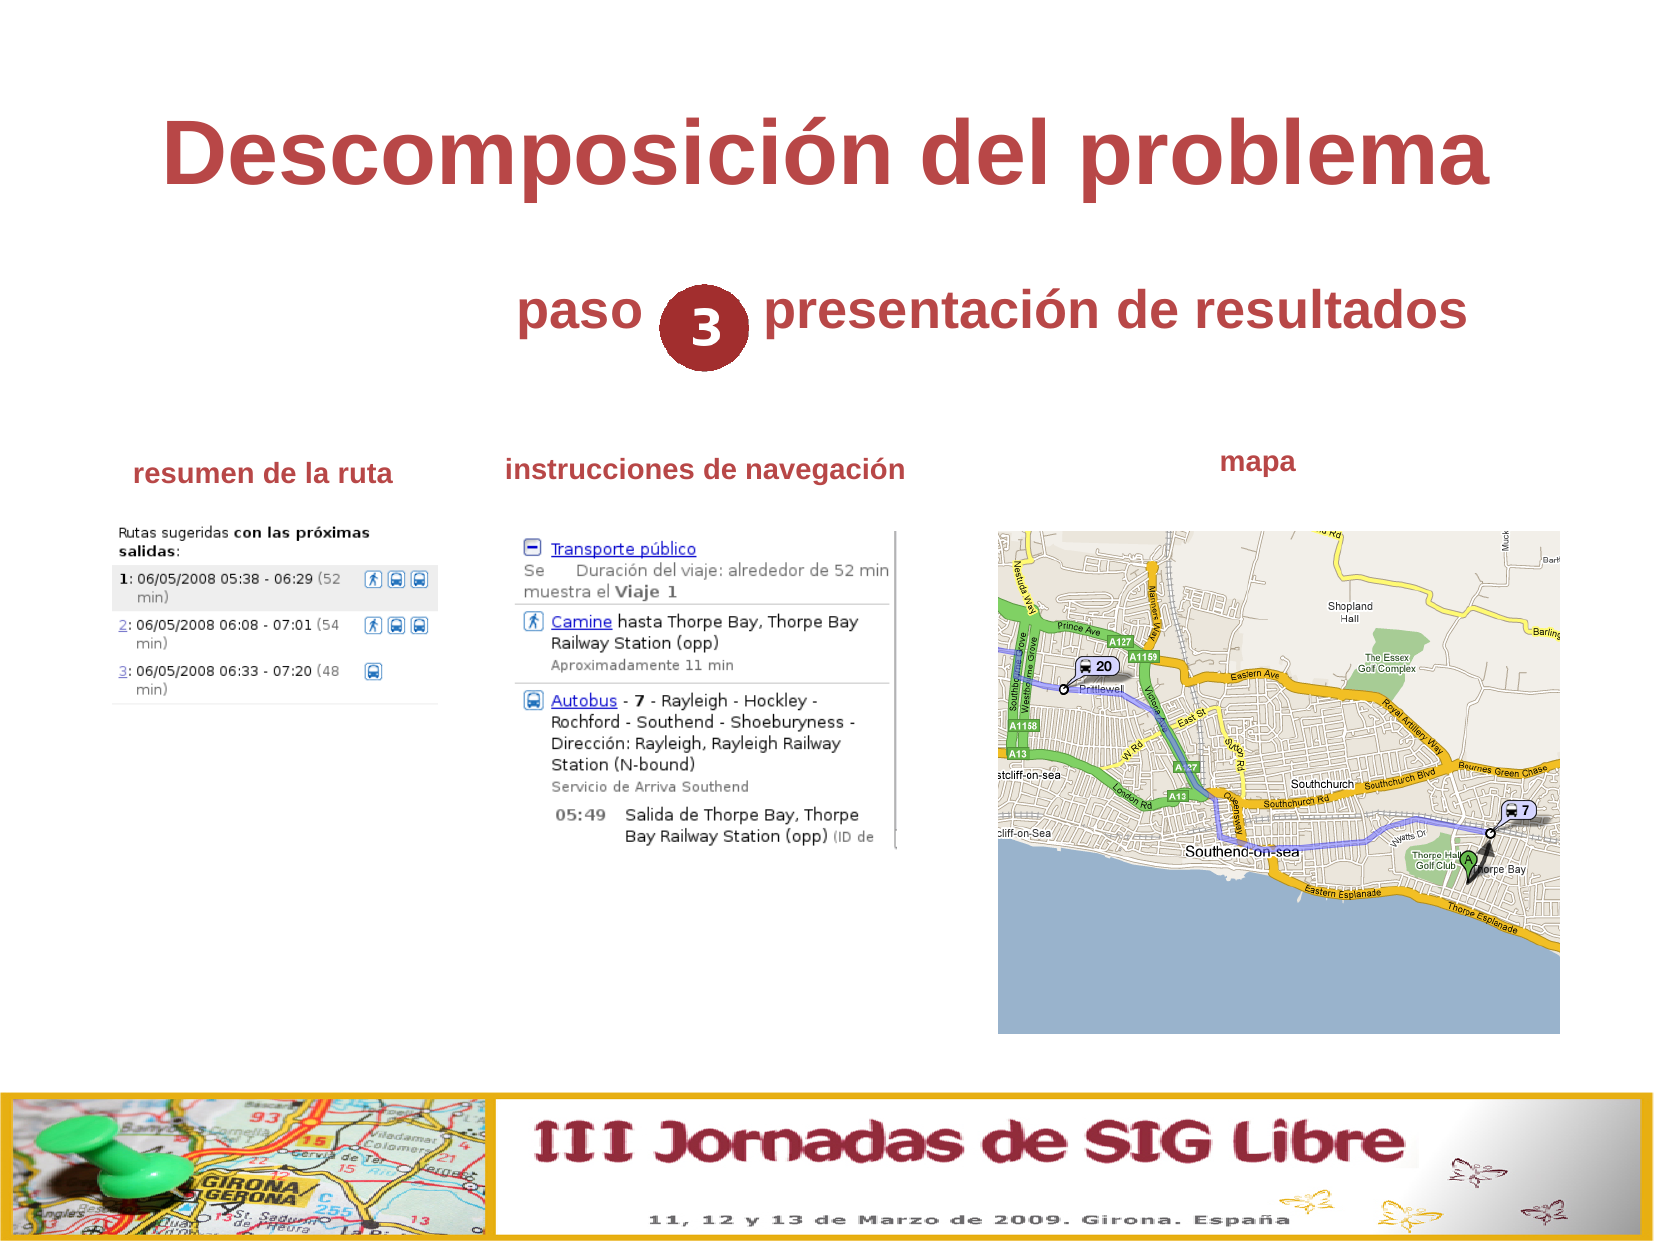

# Descomposición del problema
paso presentación de resultados
mapa
instrucciones de navegación
resumen de la ruta